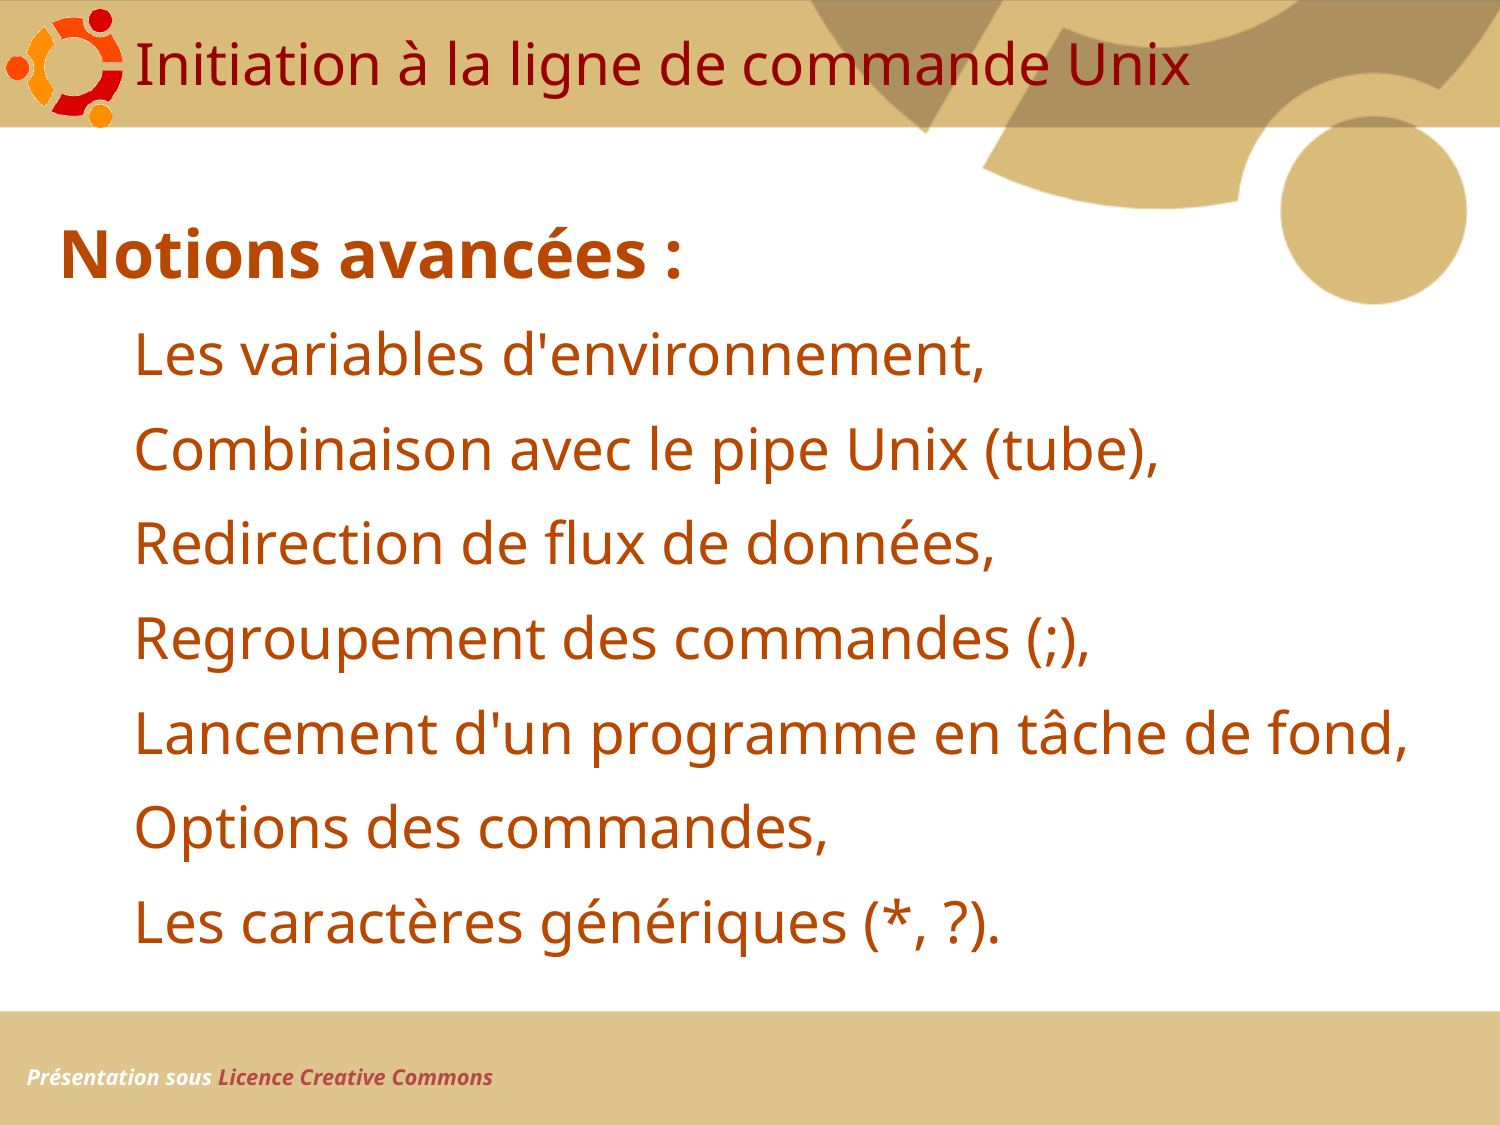

# Initiation à la ligne de commande Unix
Notions avancées :
Les variables d'environnement,
Combinaison avec le pipe Unix (tube),
Redirection de flux de données,
Regroupement des commandes (;),
Lancement d'un programme en tâche de fond,
Options des commandes,
Les caractères génériques (*, ?).